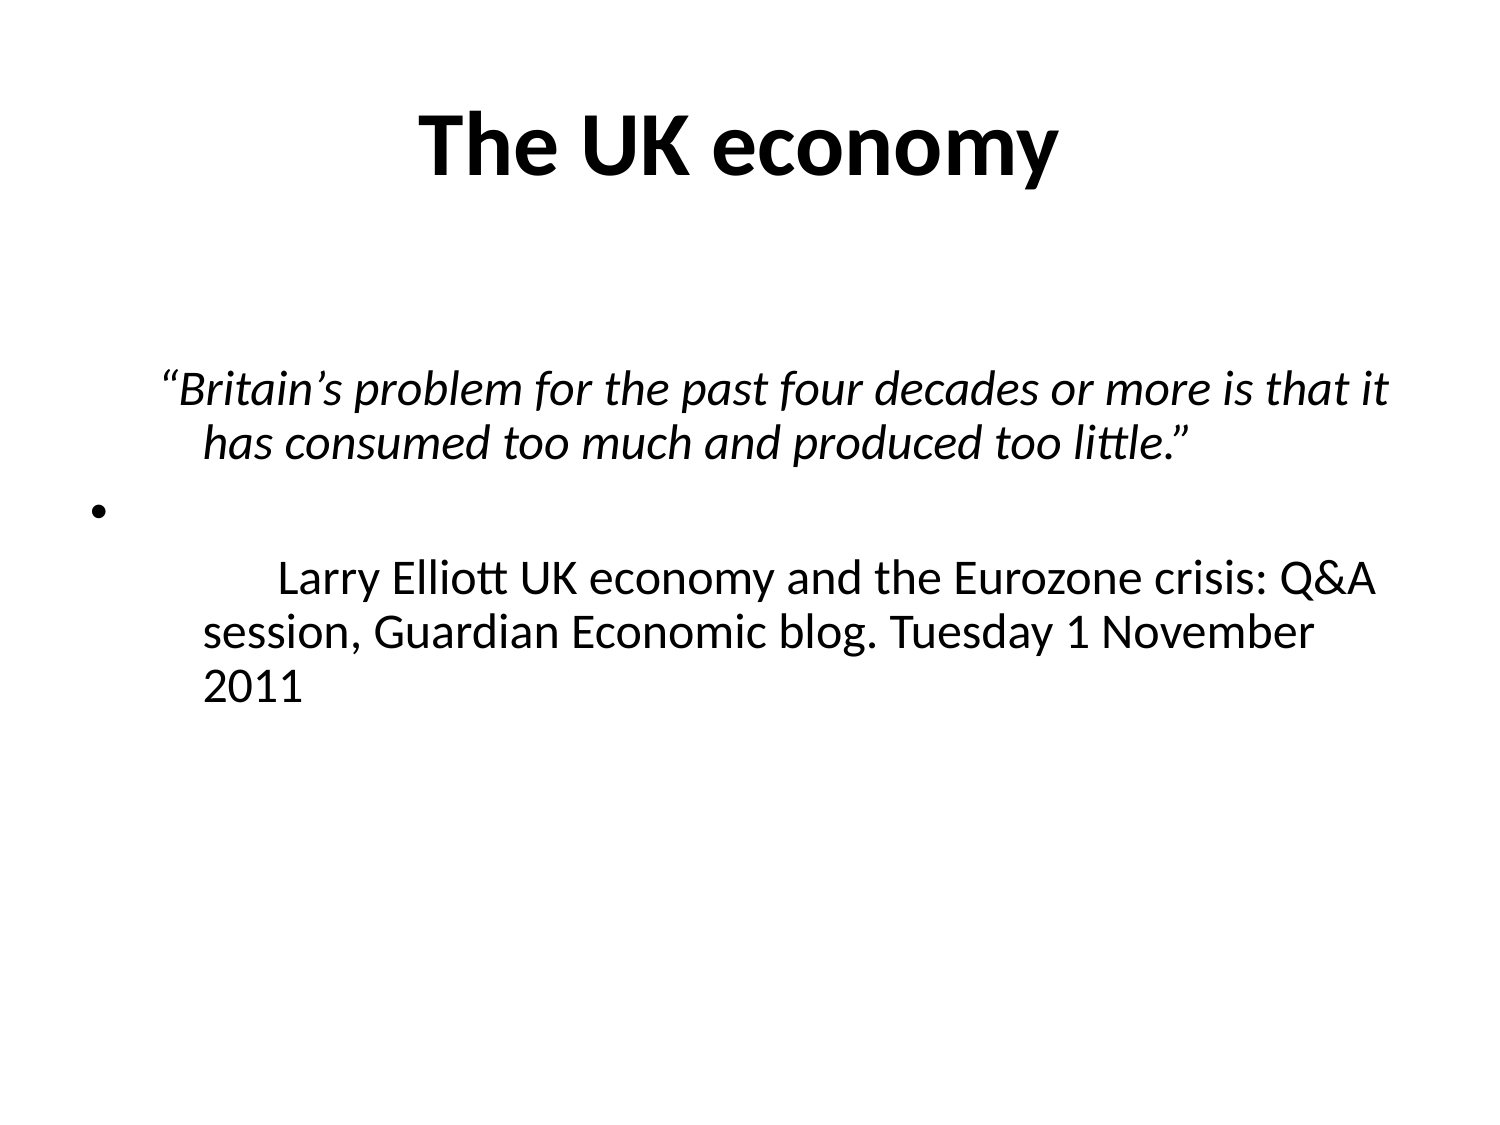

# The UK economy
 “Britain’s problem for the past four decades or more is that it has consumed too much and produced too little.”
	Larry Elliott UK economy and the Eurozone crisis: Q&A session, Guardian Economic blog. Tuesday 1 November 2011